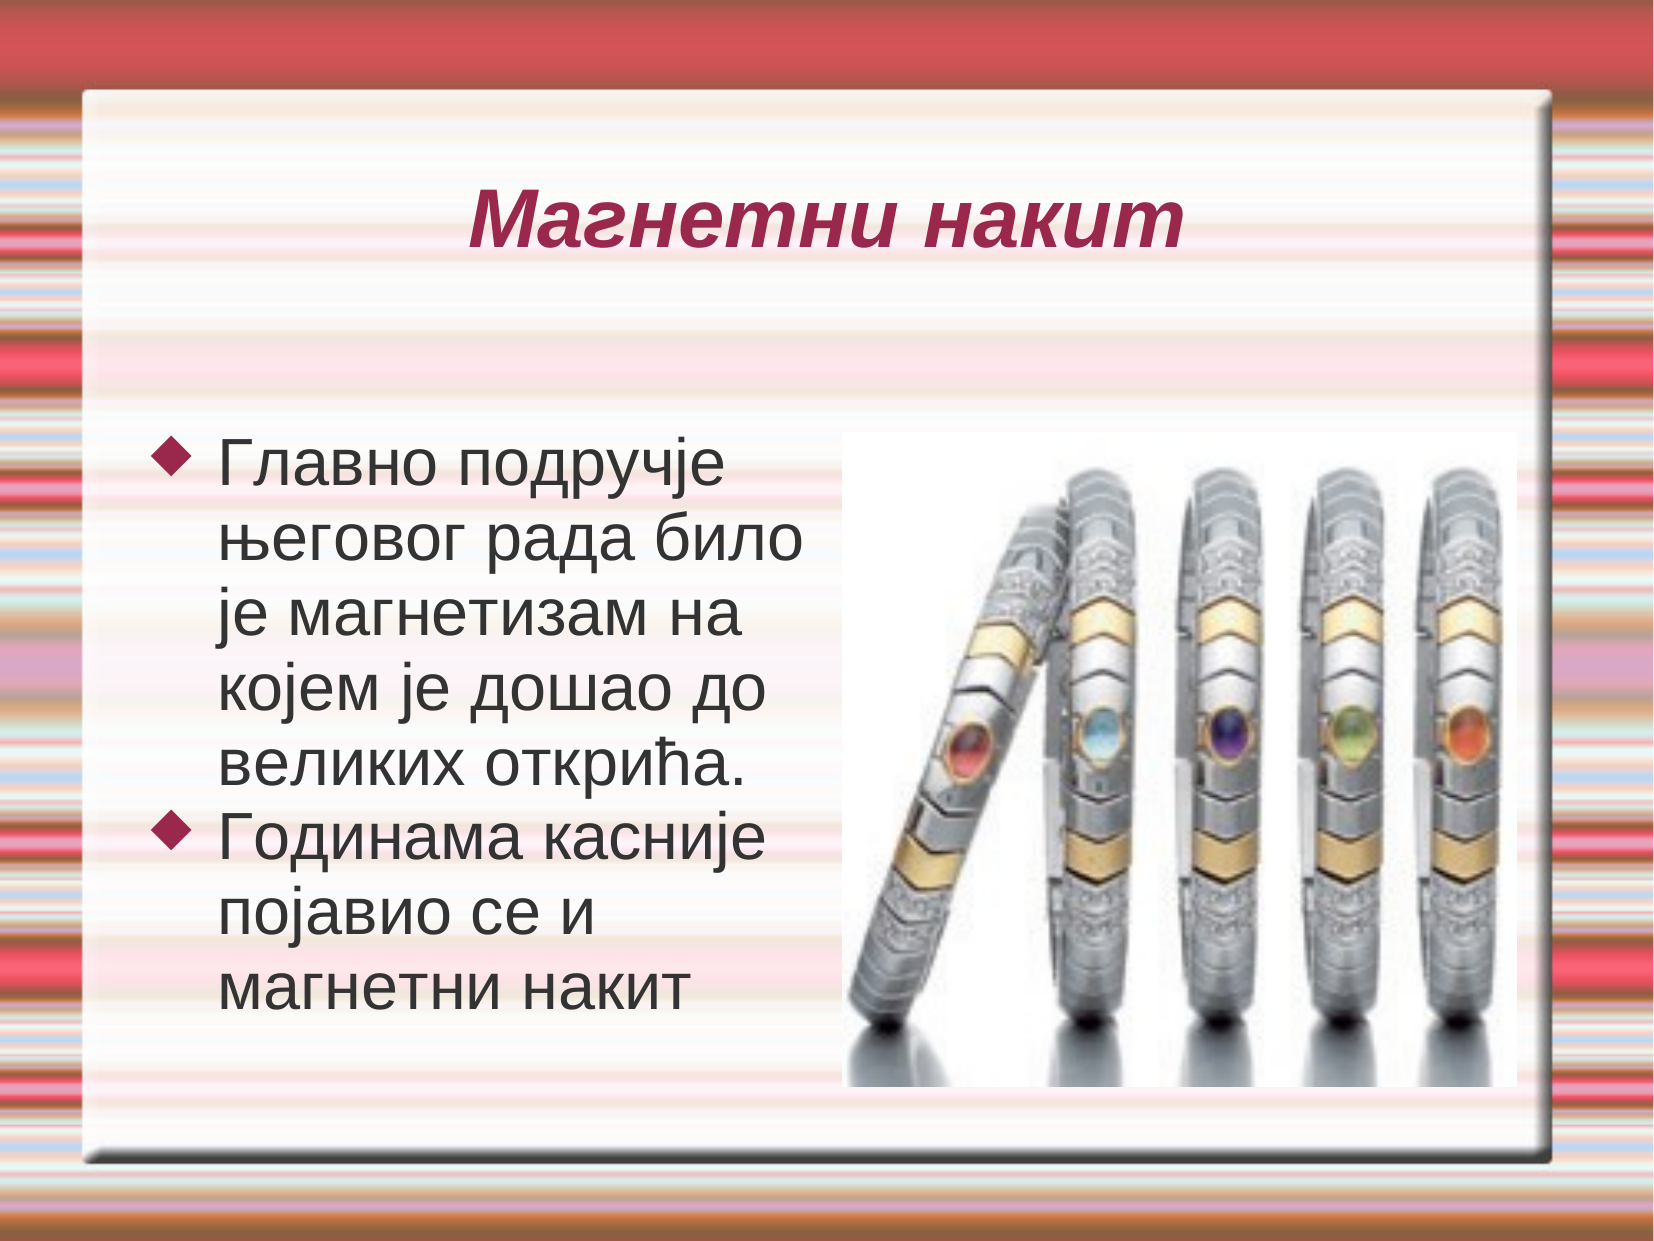

Магнетни накит
# Главно подручје његовог рада било је магнетизам на којем је дошао до великих открића.
Годинама касније појавио се и магнетни накит